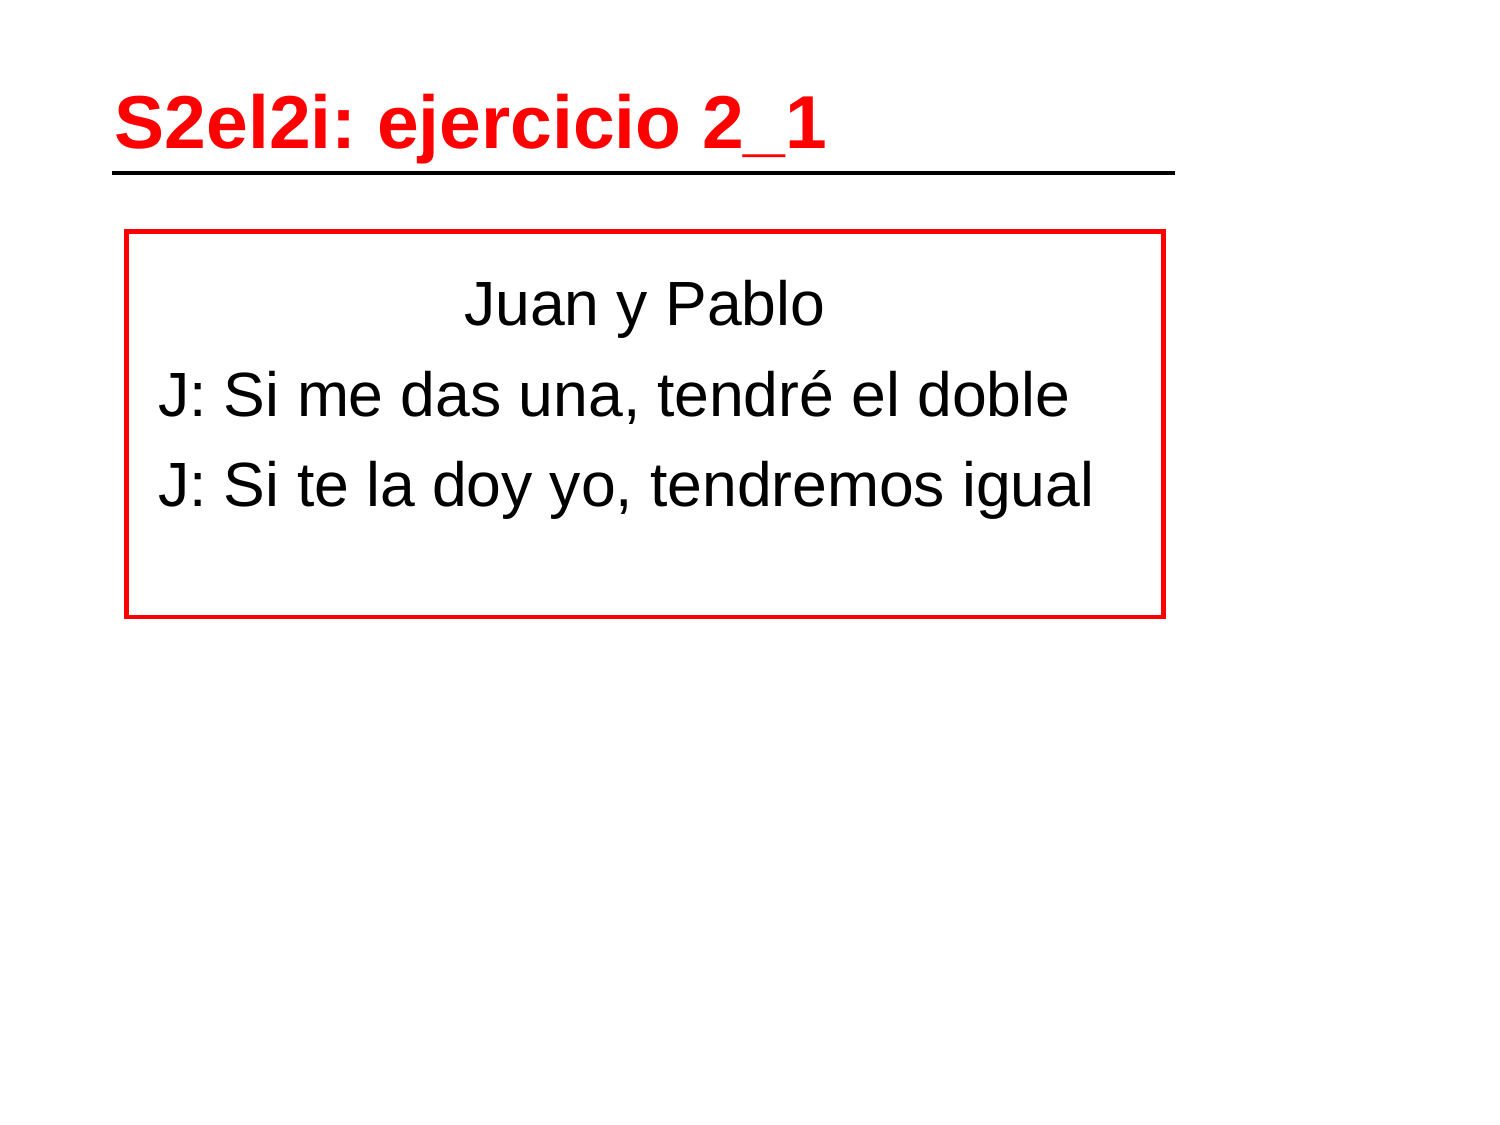

S2el2i: ejercicio 2_1
Juan y Pablo
 J: Si me das una, tendré el doble
 J: Si te la doy yo, tendremos igual